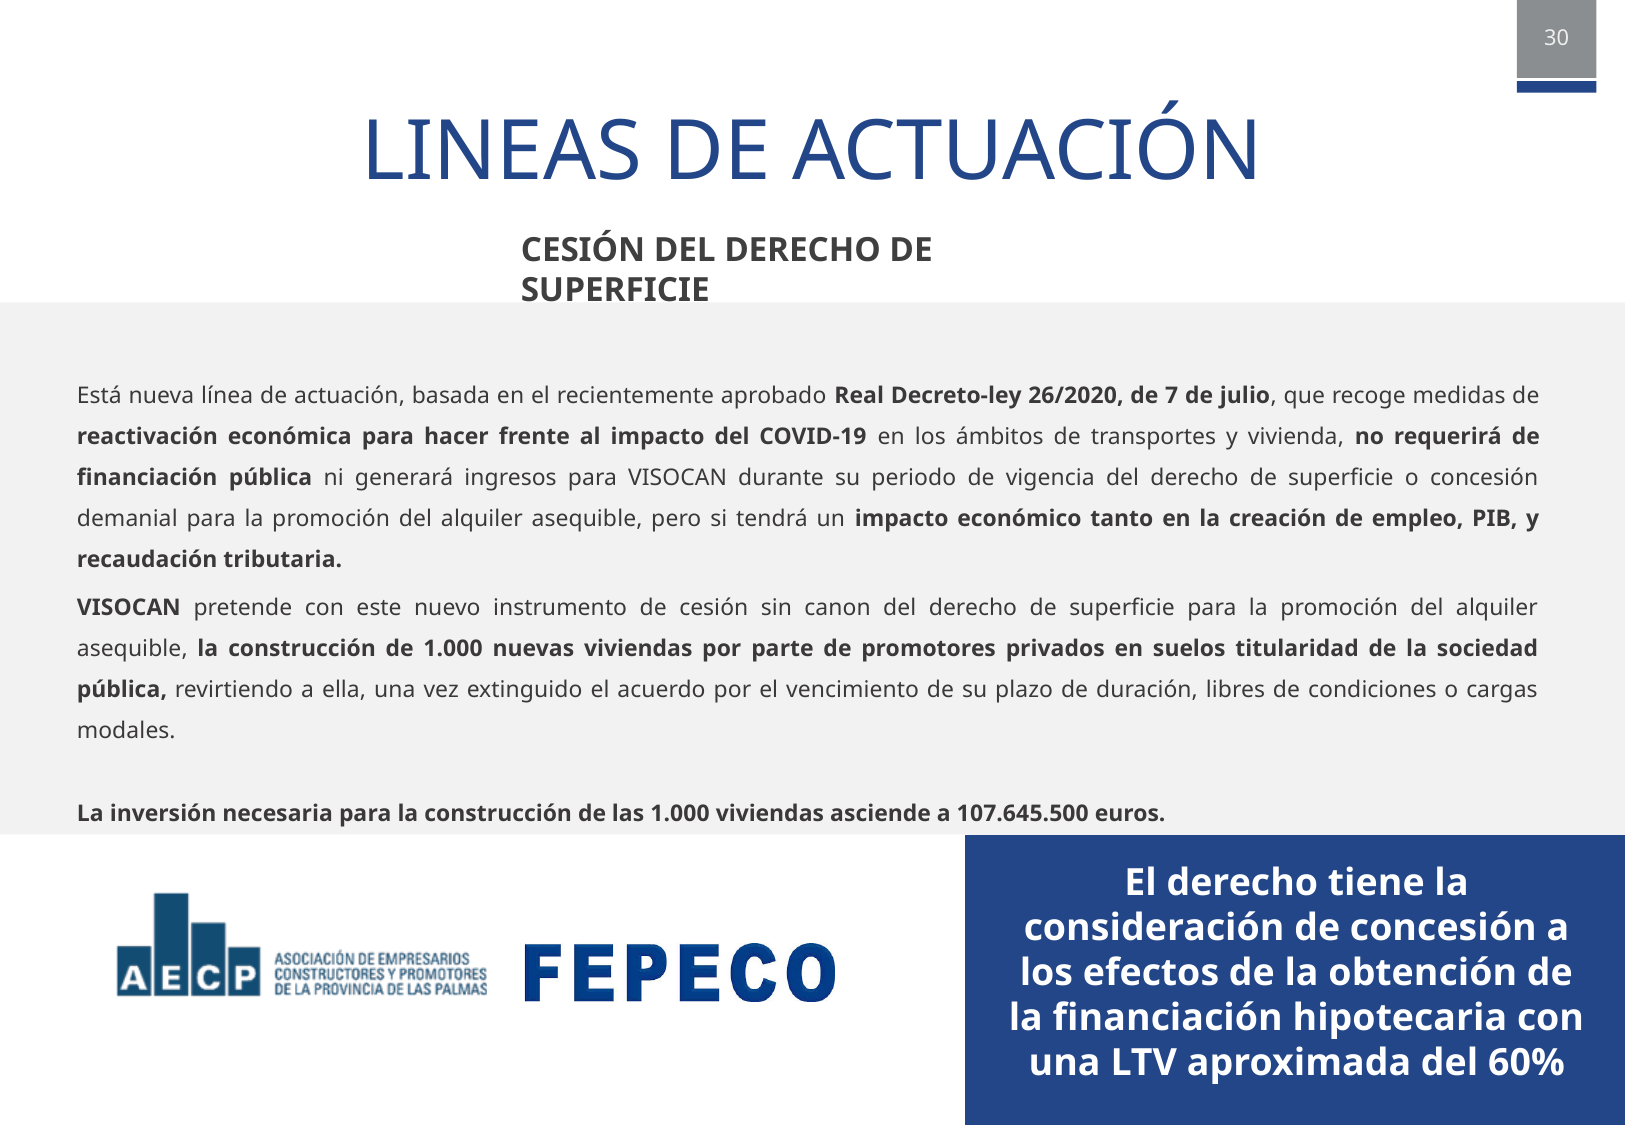

# LINEAS DE ACTUACIÓN
CESIÓN DEL DERECHO DE SUPERFICIE
Está nueva línea de actuación, basada en el recientemente aprobado Real Decreto-ley 26/2020, de 7 de julio, que recoge medidas de reactivación económica para hacer frente al impacto del COVID-19 en los ámbitos de transportes y vivienda, no requerirá de financiación pública ni generará ingresos para VISOCAN durante su periodo de vigencia del derecho de superficie o concesión demanial para la promoción del alquiler asequible, pero si tendrá un impacto económico tanto en la creación de empleo, PIB, y recaudación tributaria.
VISOCAN pretende con este nuevo instrumento de cesión sin canon del derecho de superficie para la promoción del alquiler asequible, la construcción de 1.000 nuevas viviendas por parte de promotores privados en suelos titularidad de la sociedad pública, revirtiendo a ella, una vez extinguido el acuerdo por el vencimiento de su plazo de duración, libres de condiciones o cargas modales.
La inversión necesaria para la construcción de las 1.000 viviendas asciende a 107.645.500 euros.
El derecho tiene la consideración de concesión a los efectos de la obtención de la financiación hipotecaria con una LTV aproximada del 60%